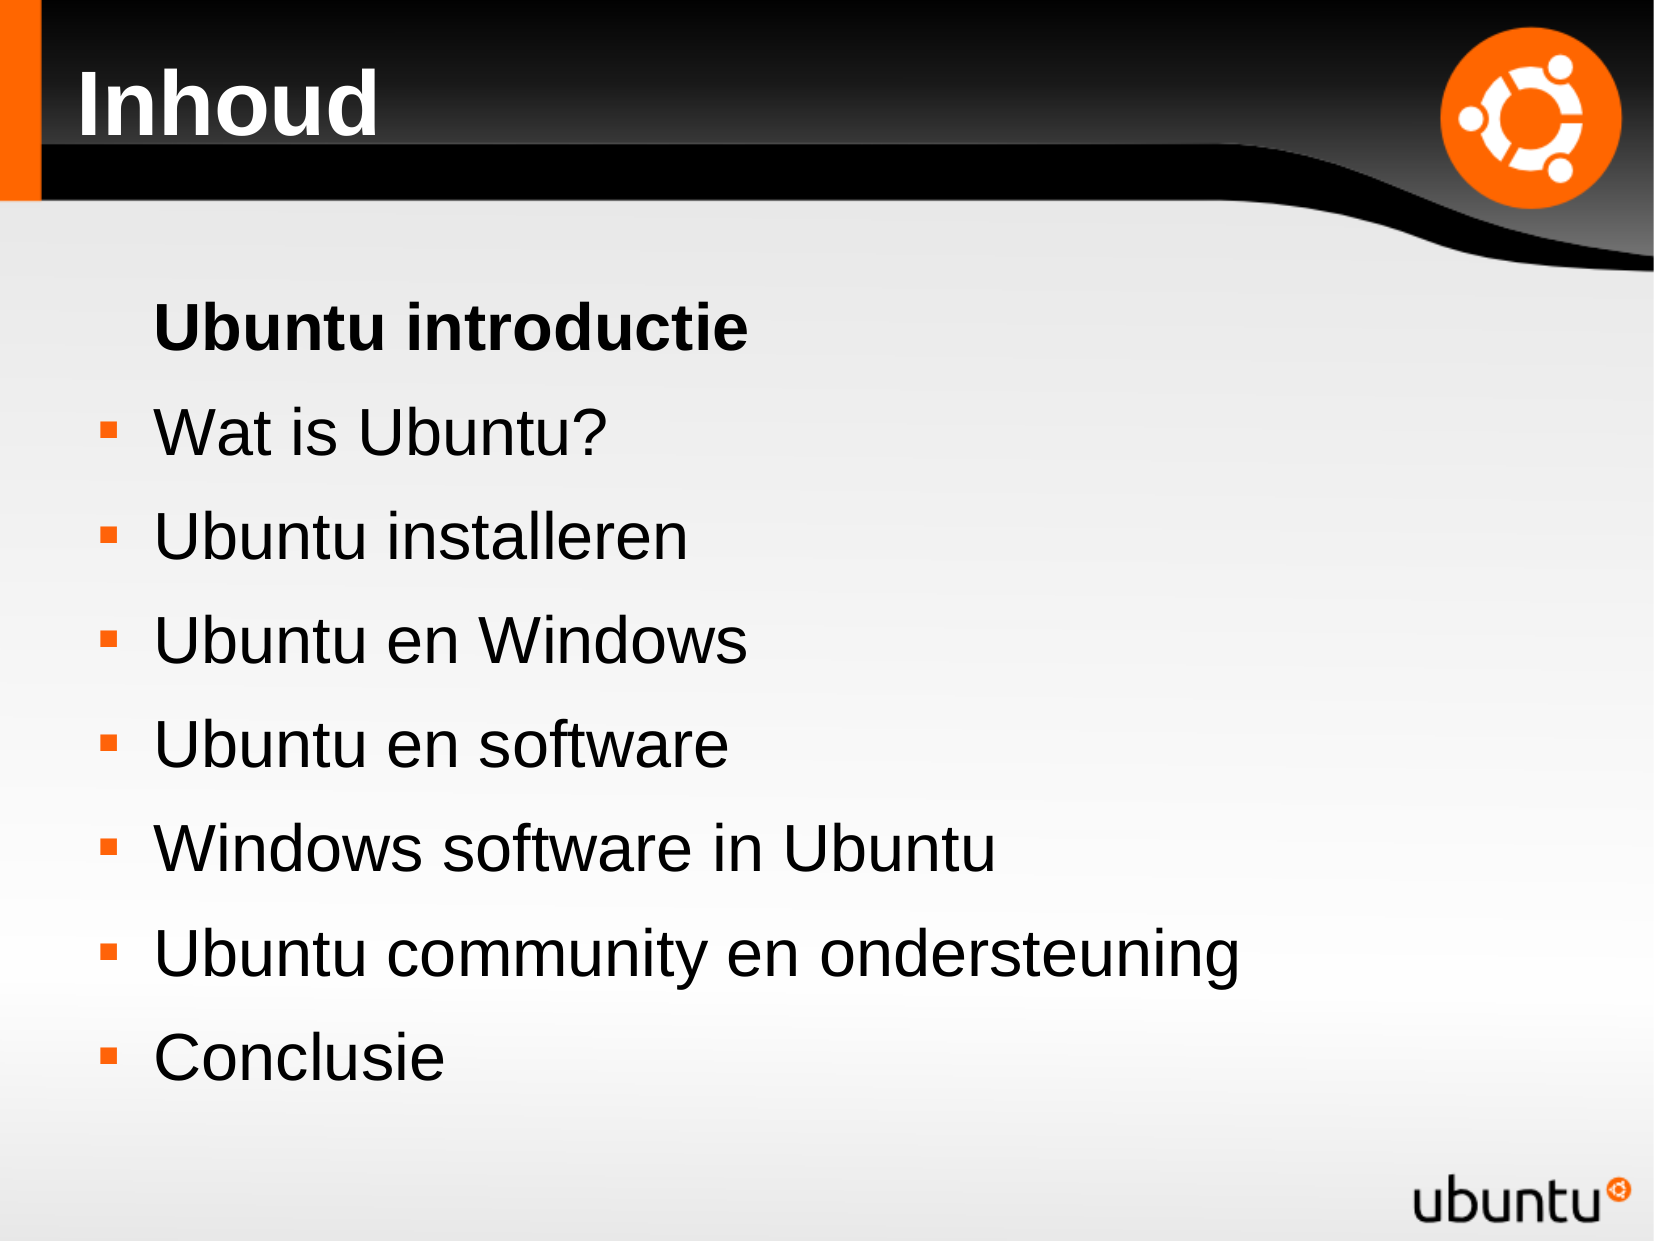

# Inhoud
Ubuntu introductie
Wat is Ubuntu?
Ubuntu installeren
Ubuntu en Windows
Ubuntu en software
Windows software in Ubuntu
Ubuntu community en ondersteuning
Conclusie